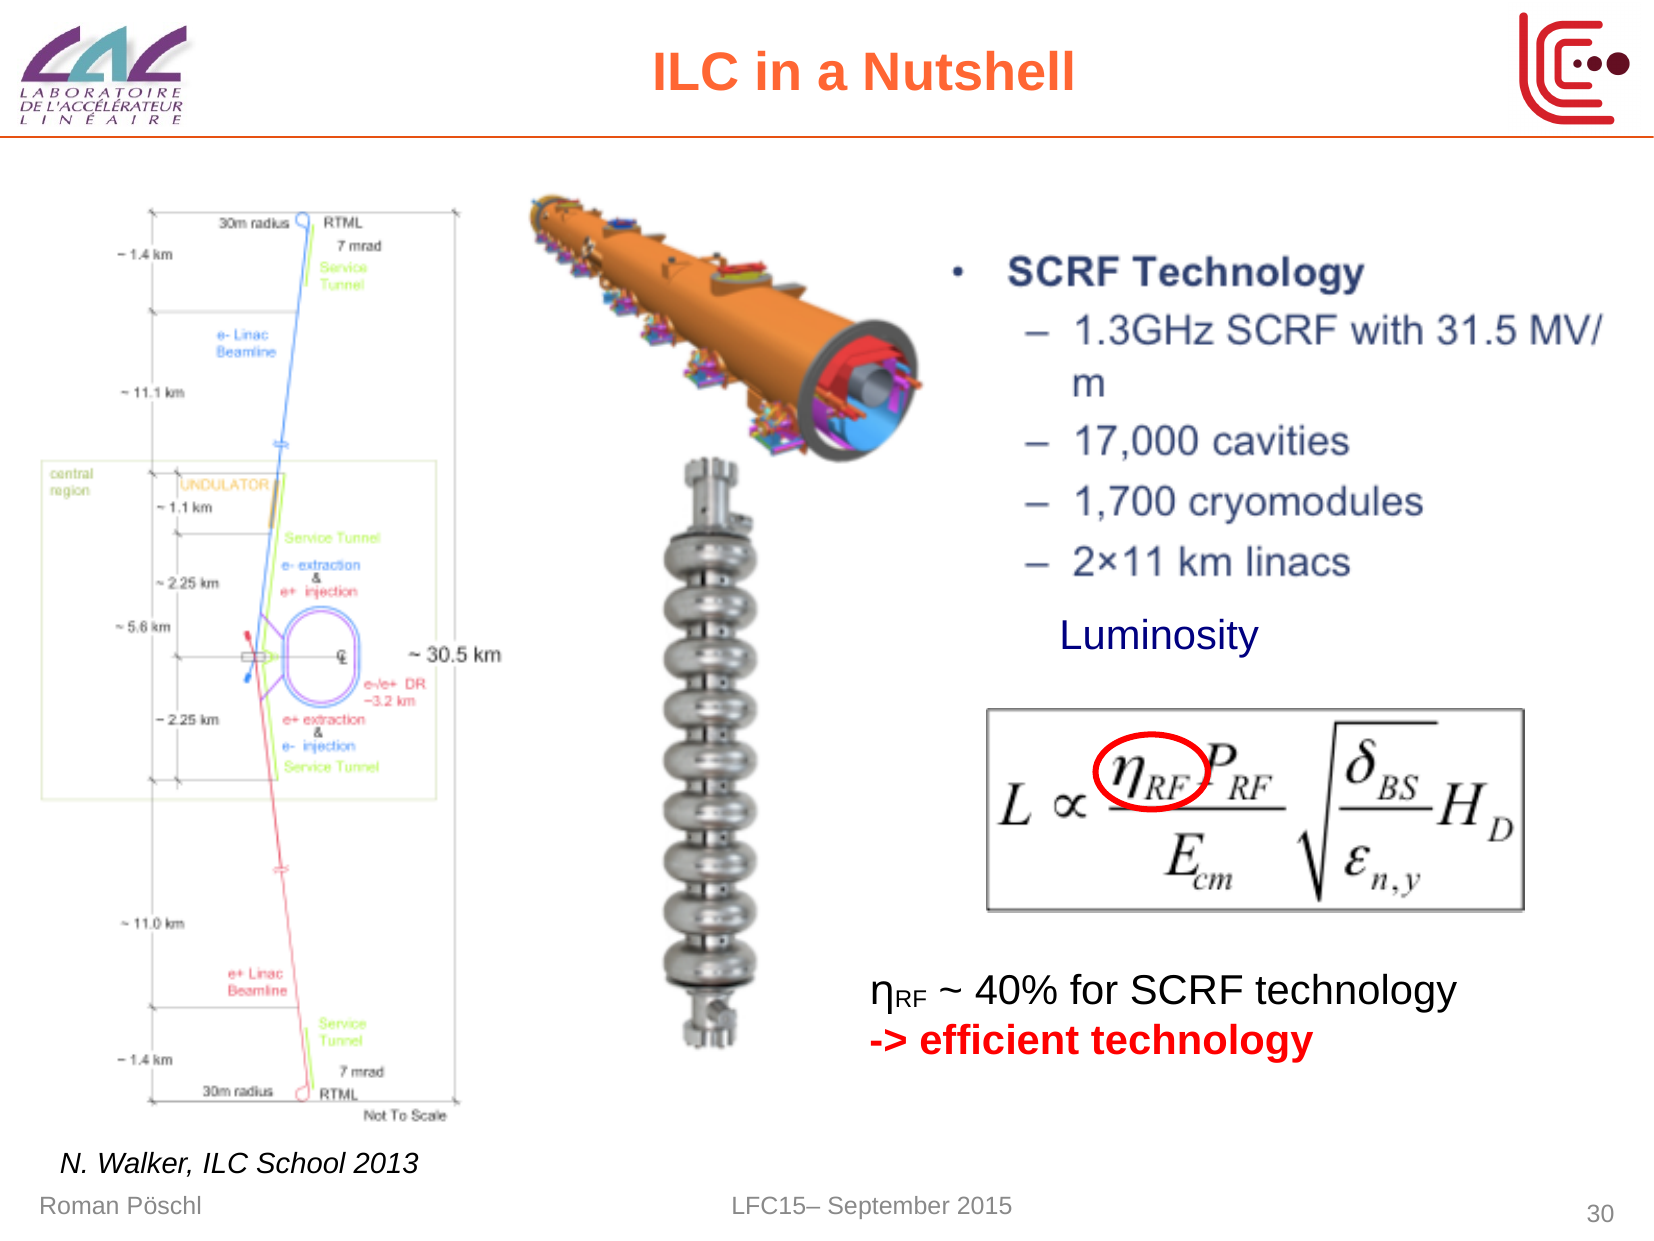

# ILC in a Nutshell
 Luminosity
ηRF ~ 40% for SCRF technology
-> efficient technology
N. Walker, ILC School 2013